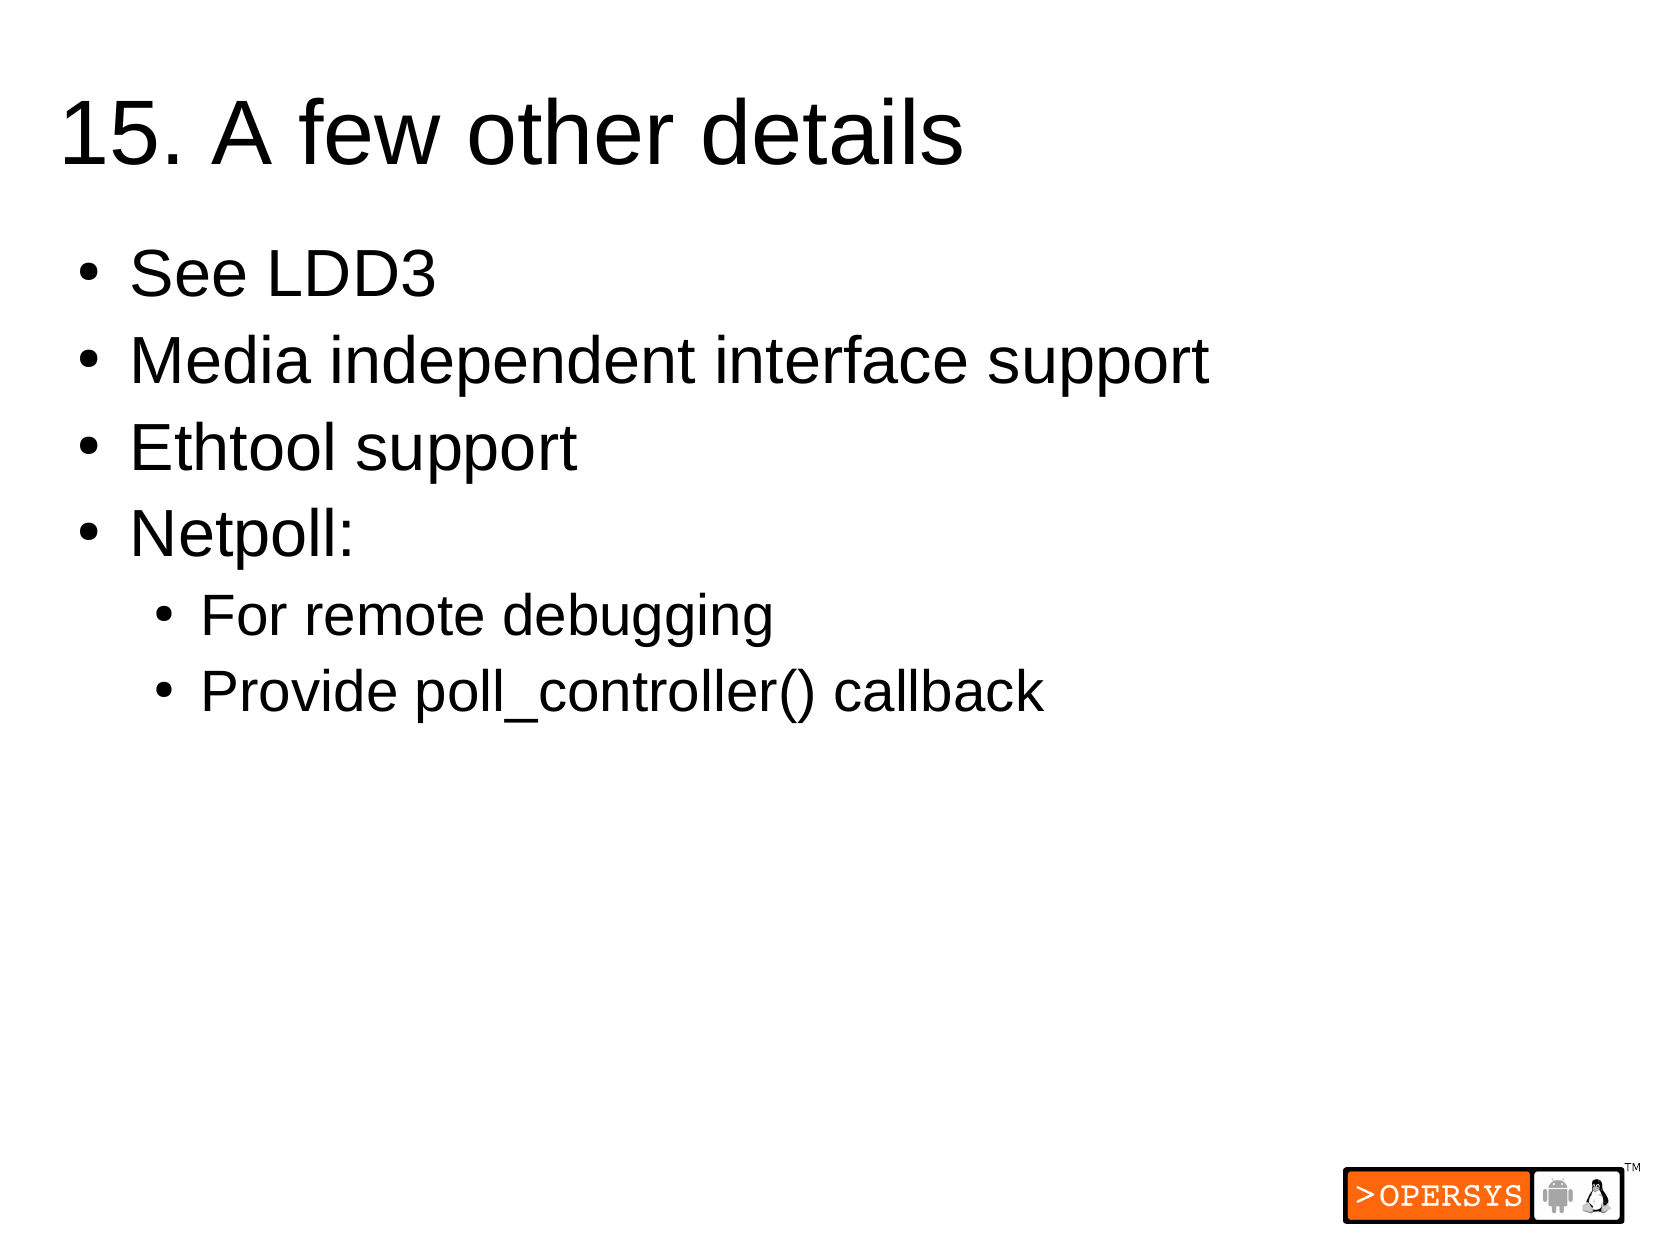

# 15. A few other details
See LDD3
Media independent interface support
Ethtool support
Netpoll:
For remote debugging
Provide poll_controller() callback